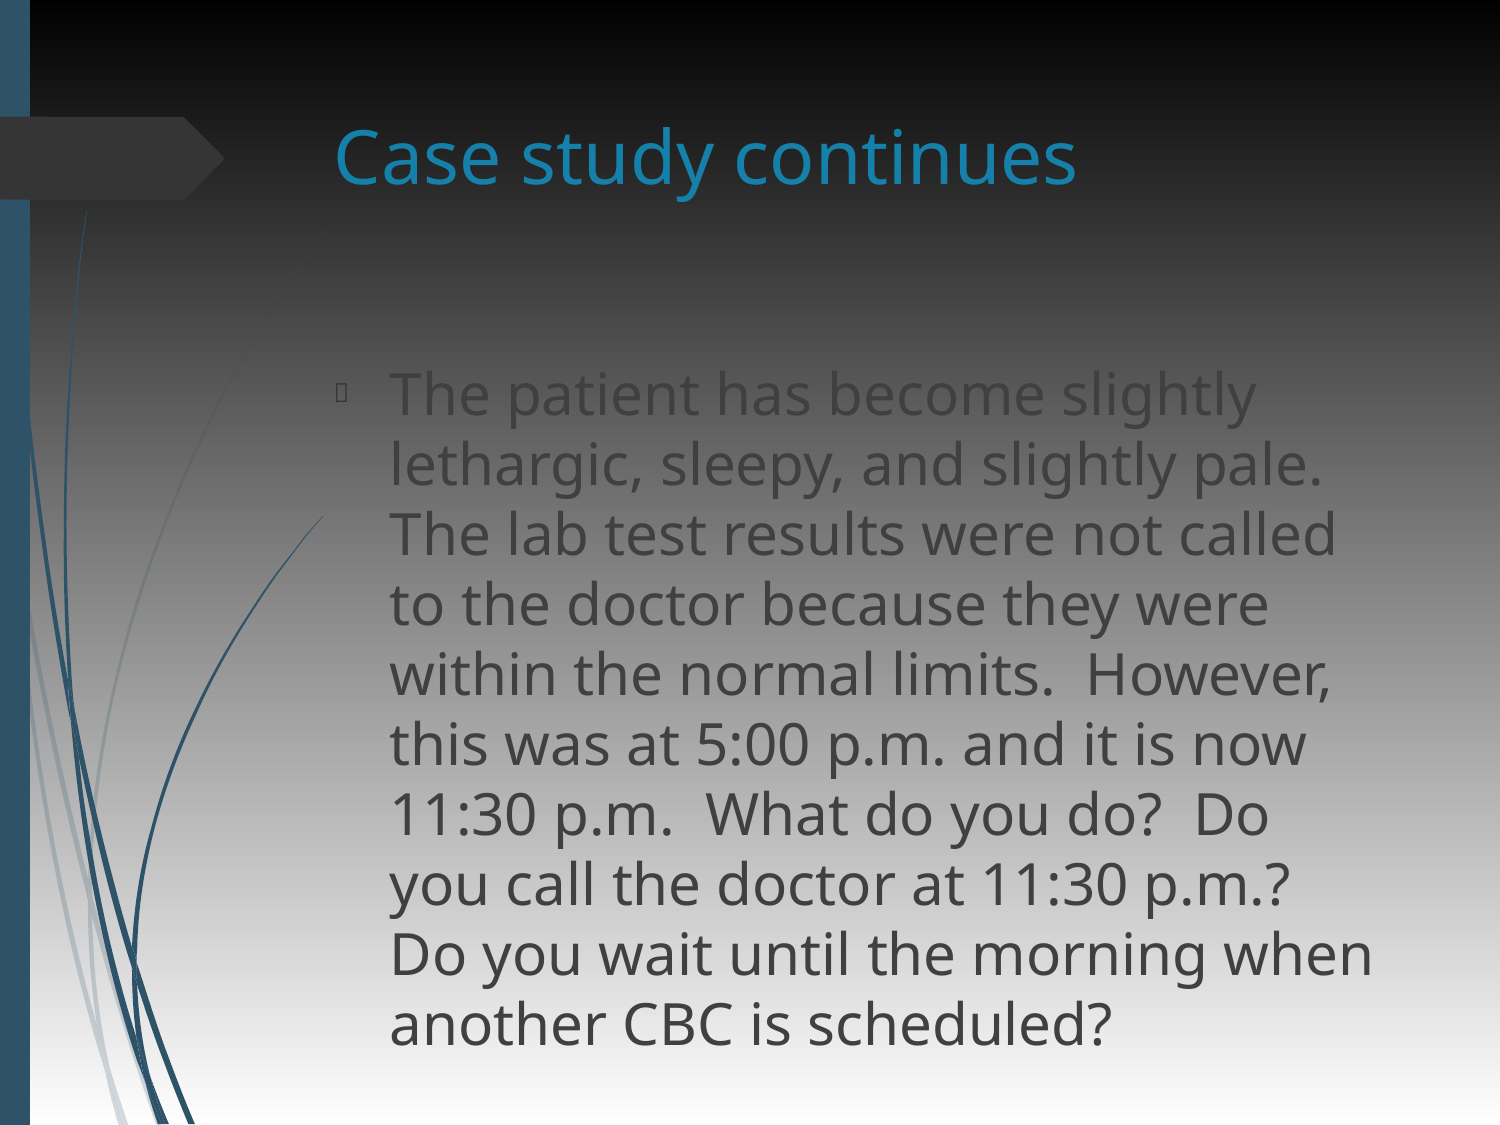

# Case study continues
The patient has become slightly lethargic, sleepy, and slightly pale. The lab test results were not called to the doctor because they were within the normal limits. However, this was at 5:00 p.m. and it is now 11:30 p.m. What do you do? Do you call the doctor at 11:30 p.m.? Do you wait until the morning when another CBC is scheduled?